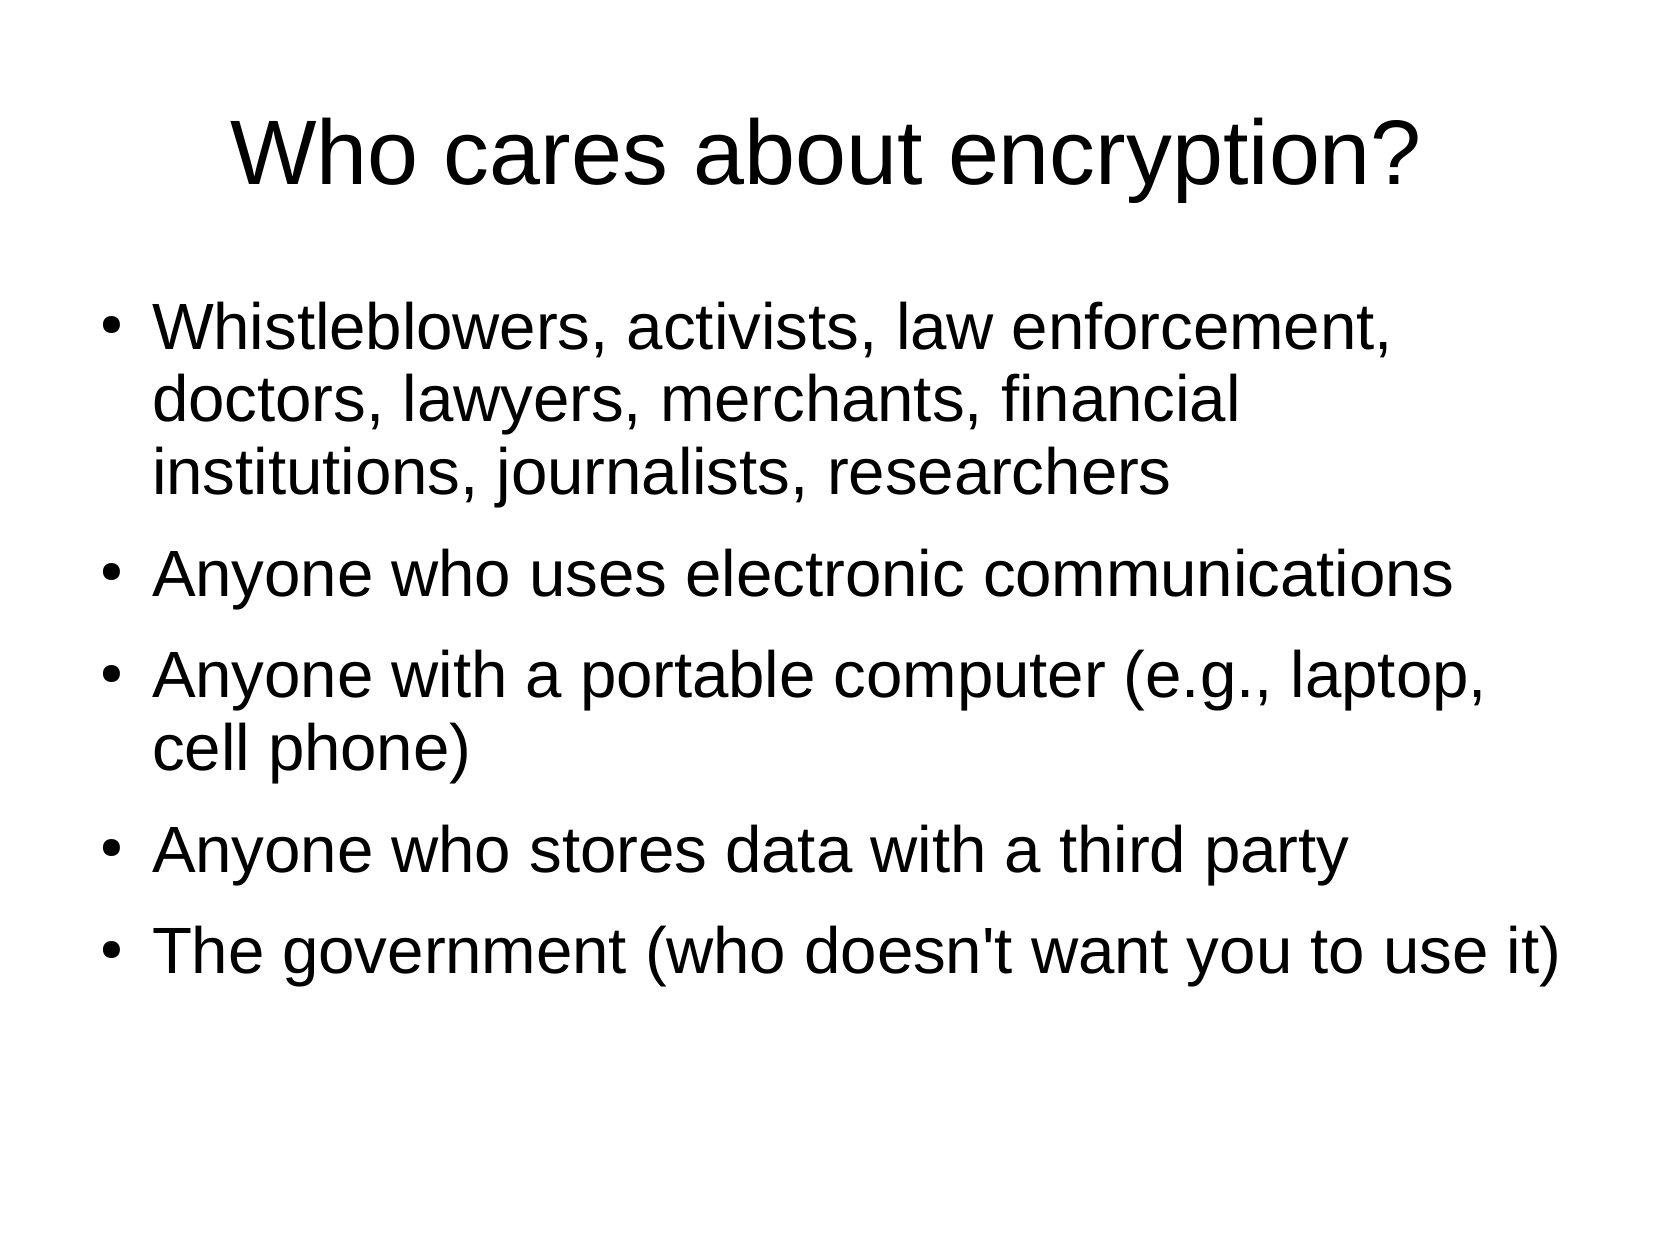

# Who cares about encryption?
Whistleblowers, activists, law enforcement, doctors, lawyers, merchants, financial institutions, journalists, researchers
Anyone who uses electronic communications
Anyone with a portable computer (e.g., laptop, cell phone)
Anyone who stores data with a third party
The government (who doesn't want you to use it)